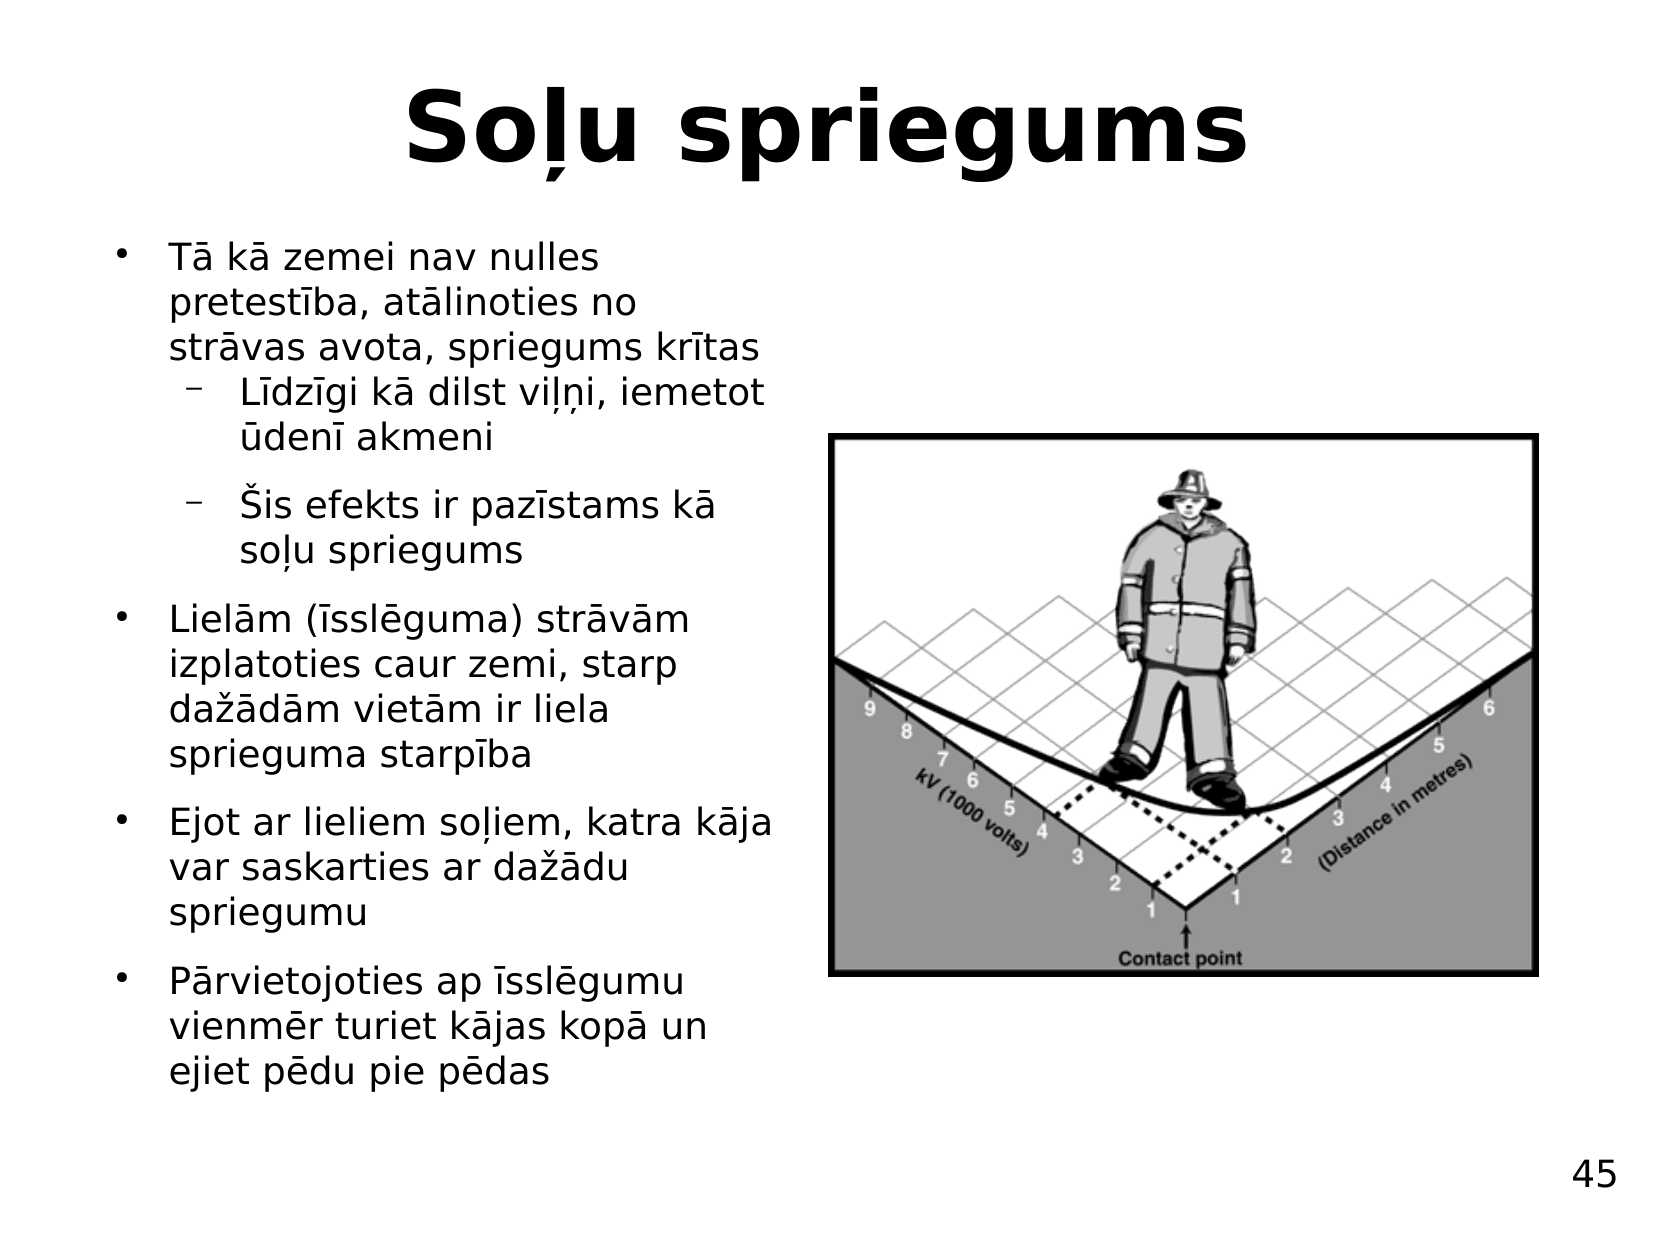

# Soļu spriegums
Tā kā zemei nav nulles pretestība, atālinoties no strāvas avota, spriegums krītas
Līdzīgi kā dilst viļņi, iemetot ūdenī akmeni
Šis efekts ir pazīstams kā soļu spriegums
Lielām (īsslēguma) strāvām izplatoties caur zemi, starp dažādām vietām ir liela sprieguma starpība
Ejot ar lieliem soļiem, katra kāja var saskarties ar dažādu spriegumu
Pārvietojoties ap īsslēgumu vienmēr turiet kājas kopā un ejiet pēdu pie pēdas